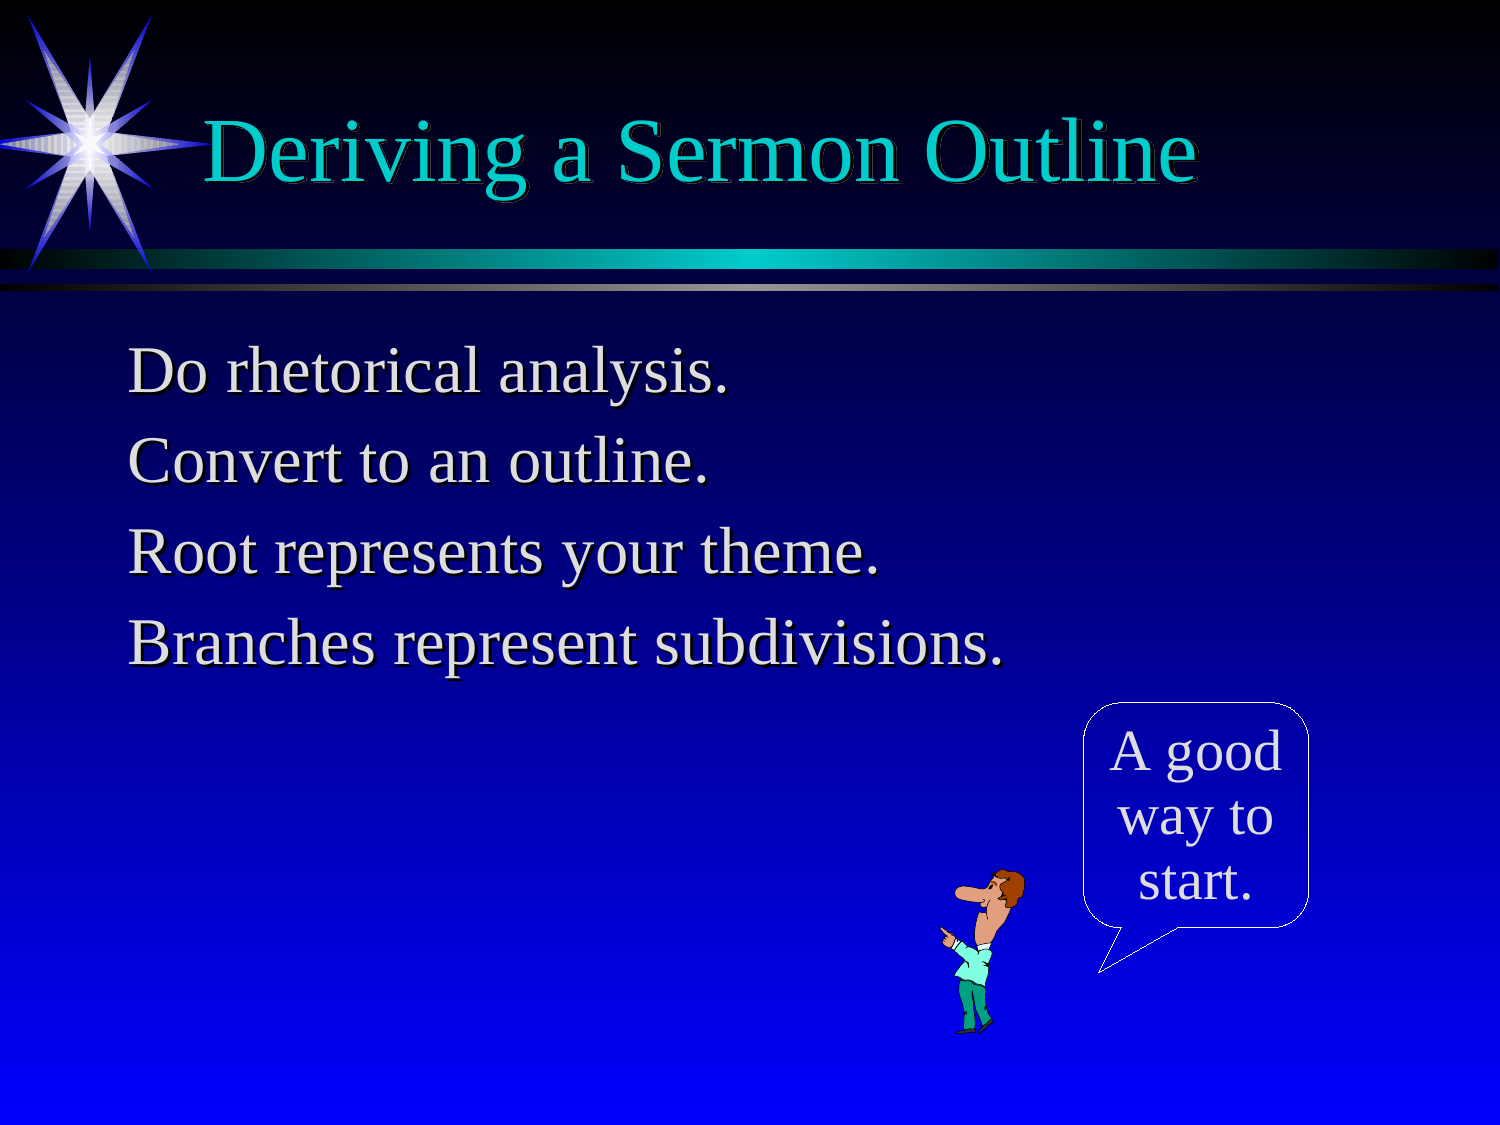

# Deriving a Sermon Outline
Do rhetorical analysis.
Convert to an outline.
Root represents your theme.
Branches represent subdivisions.
A good
way to
start.